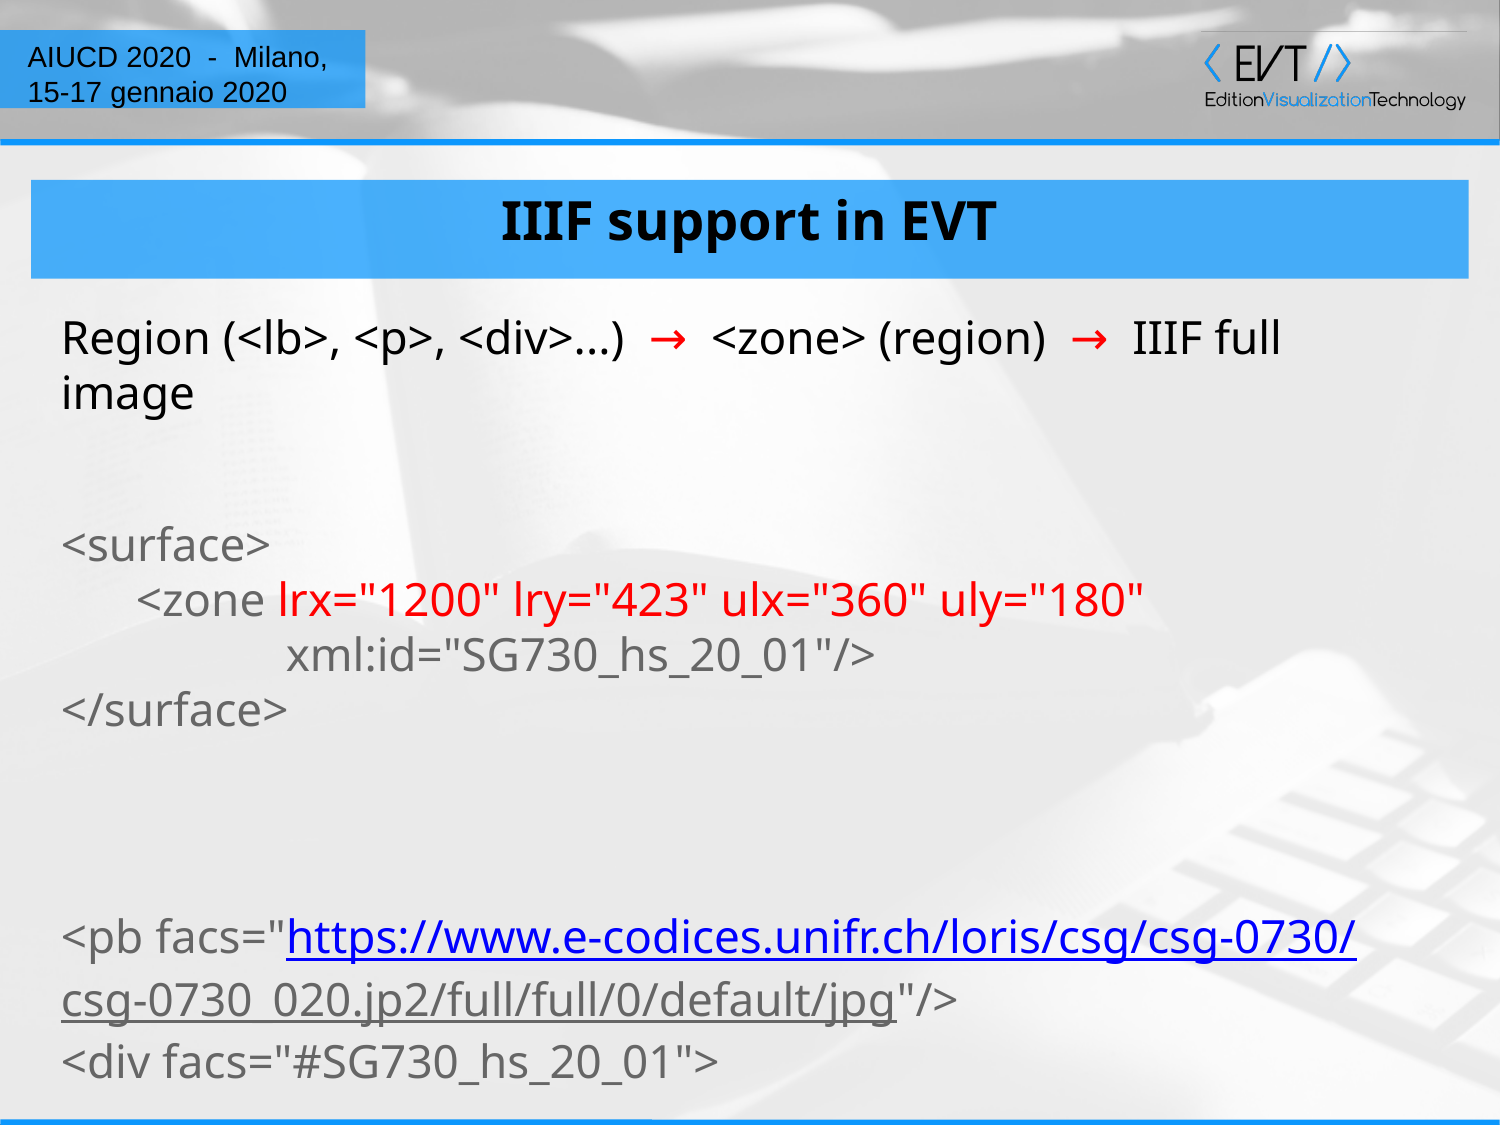

# IIIF support in EVT
Region (<lb>, <p>, <div>...) → <zone> (region) → IIIF full image
<surface>
	<zone lrx="1200" lry="423" ulx="360" uly="180"
 			xml:id="SG730_hs_20_01"/>
</surface>
<pb facs="https://www.e-codices.unifr.ch/loris/csg/csg-0730/			csg-0730_020.jp2/full/full/0/default/jpg"/>
<div facs="#SG730_hs_20_01">